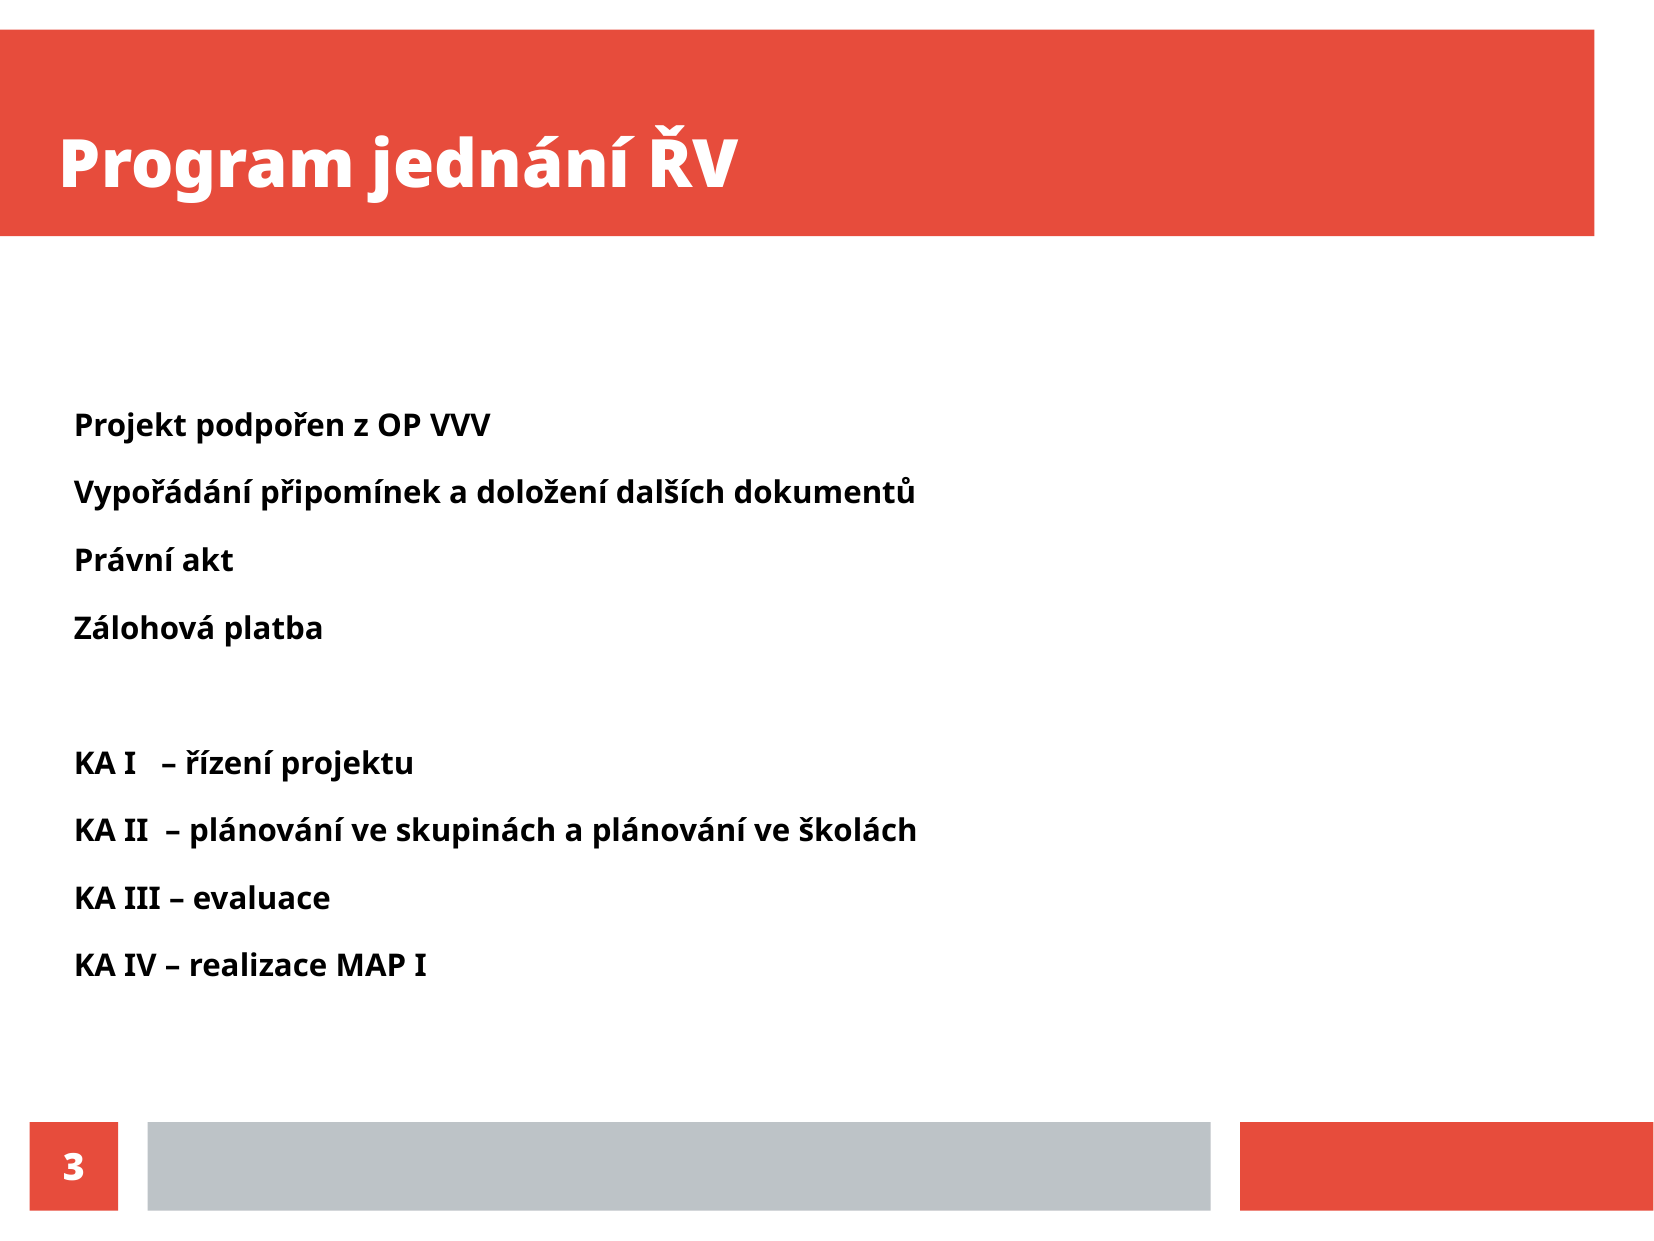

# Program jednání ŘV
Projekt podpořen z OP VVV
Vypořádání připomínek a doložení dalších dokumentů
Právní akt
Zálohová platba
KA I – řízení projektu
KA II – plánování ve skupinách a plánování ve školách
KA III – evaluace
KA IV – realizace MAP I
3